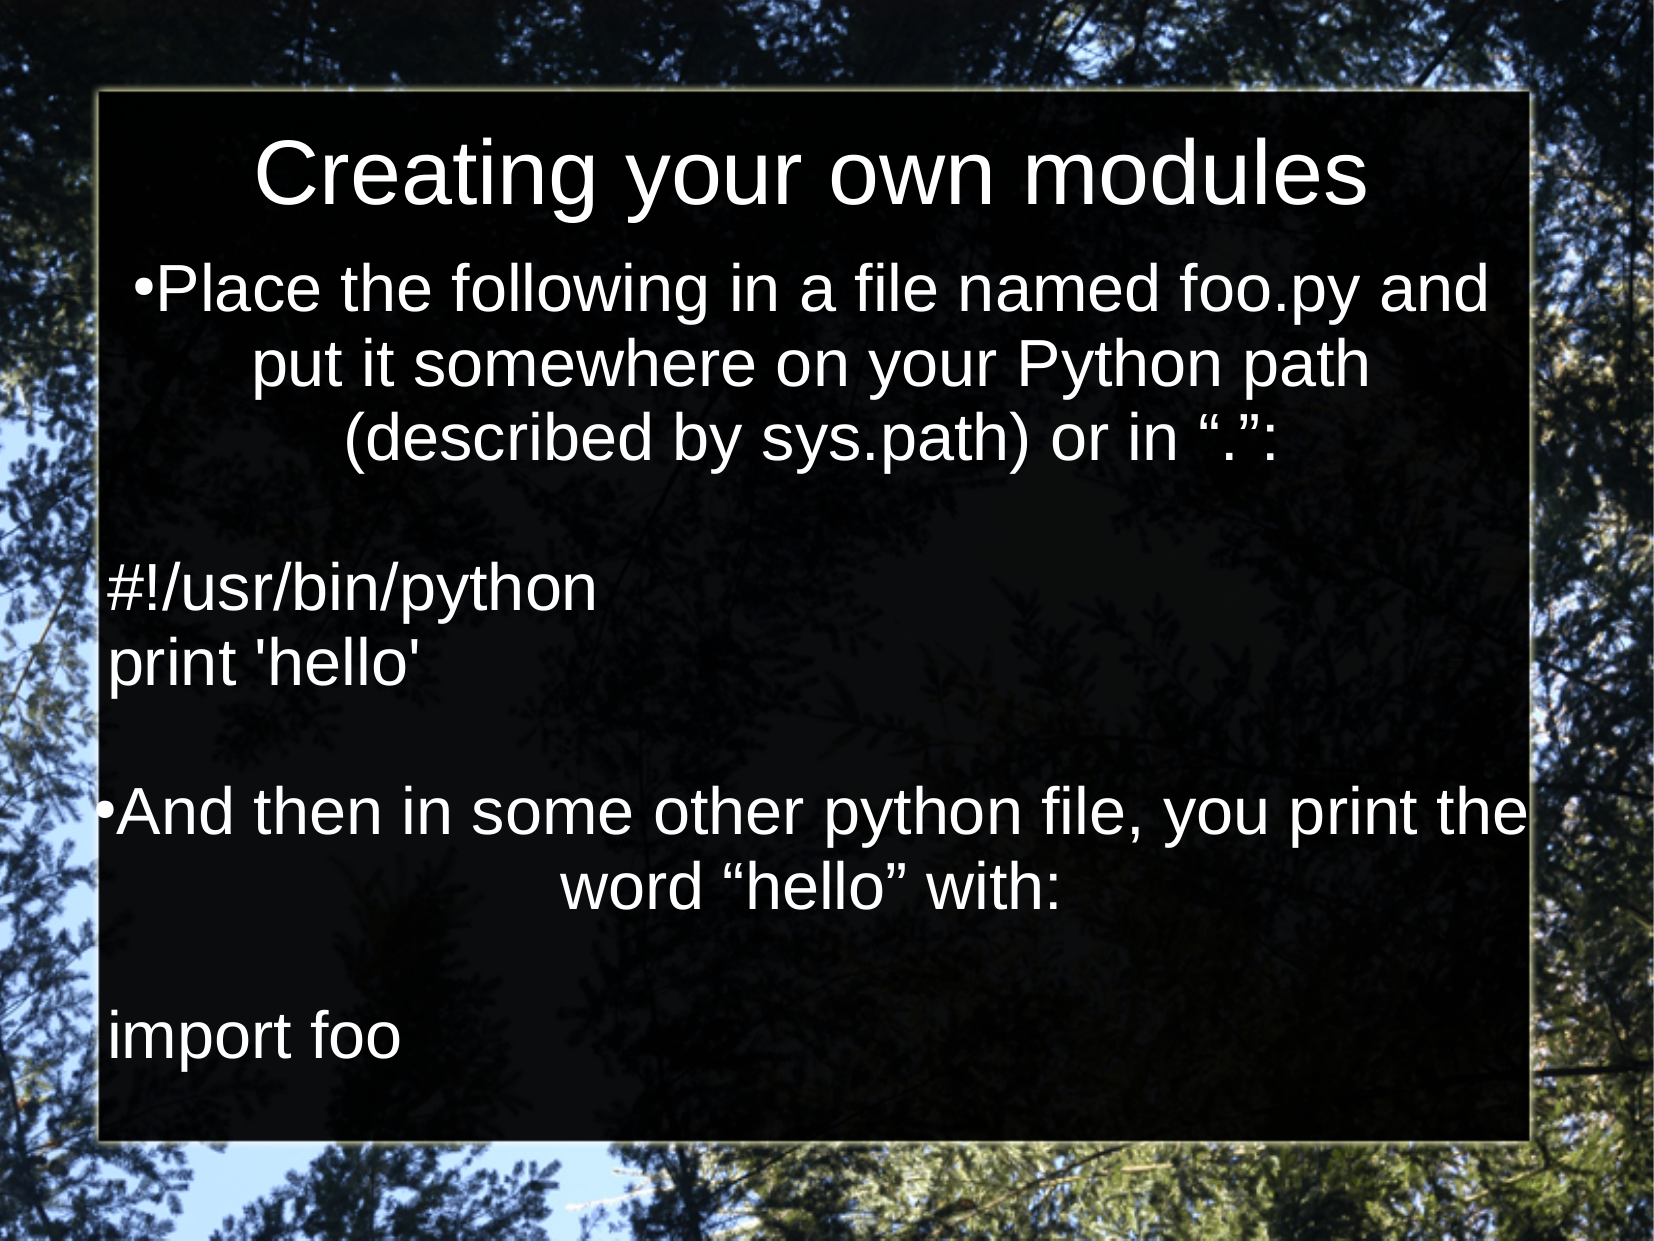

# Creating your own modules
Place the following in a file named foo.py and put it somewhere on your Python path (described by sys.path) or in “.”:
 #!/usr/bin/python
 print 'hello'
And then in some other python file, you print the word “hello” with:
 import foo